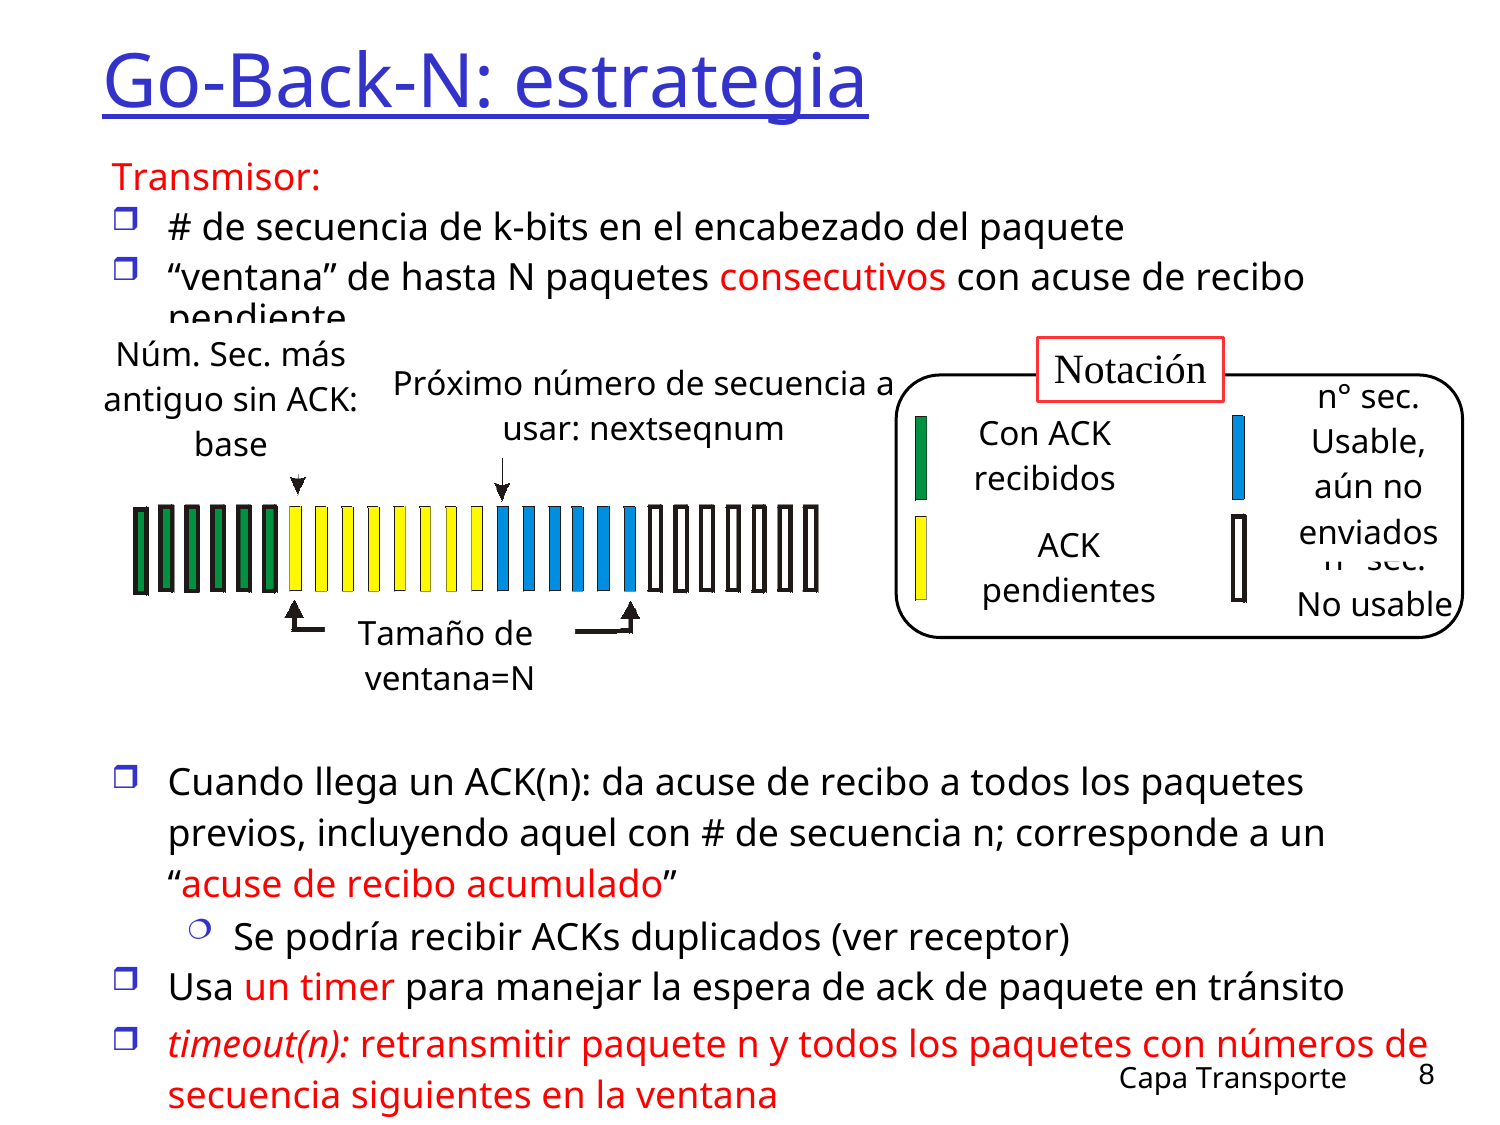

# Go-Back-N: estrategia
Transmisor:
# de secuencia de k-bits en el encabezado del paquete
“ventana” de hasta N paquetes consecutivos con acuse de recibo pendiente
Cuando llega un ACK(n): da acuse de recibo a todos los paquetes previos, incluyendo aquel con # de secuencia n; corresponde a un “acuse de recibo acumulado”
Se podría recibir ACKs duplicados (ver receptor)‏
Usa un timer para manejar la espera de ack de paquete en tránsito
timeout(n): retransmitir paquete n y todos los paquetes con números de secuencia siguientes en la ventana
Núm. Sec. más antiguo sin ACK: base
Notación
Próximo número de secuencia a usar: nextseqnum
n° sec.
Usable, aún no enviados
Con ACK recibidos
ACK pendientes
n° sec.
No usable
Tamaño de
ventana=N
8